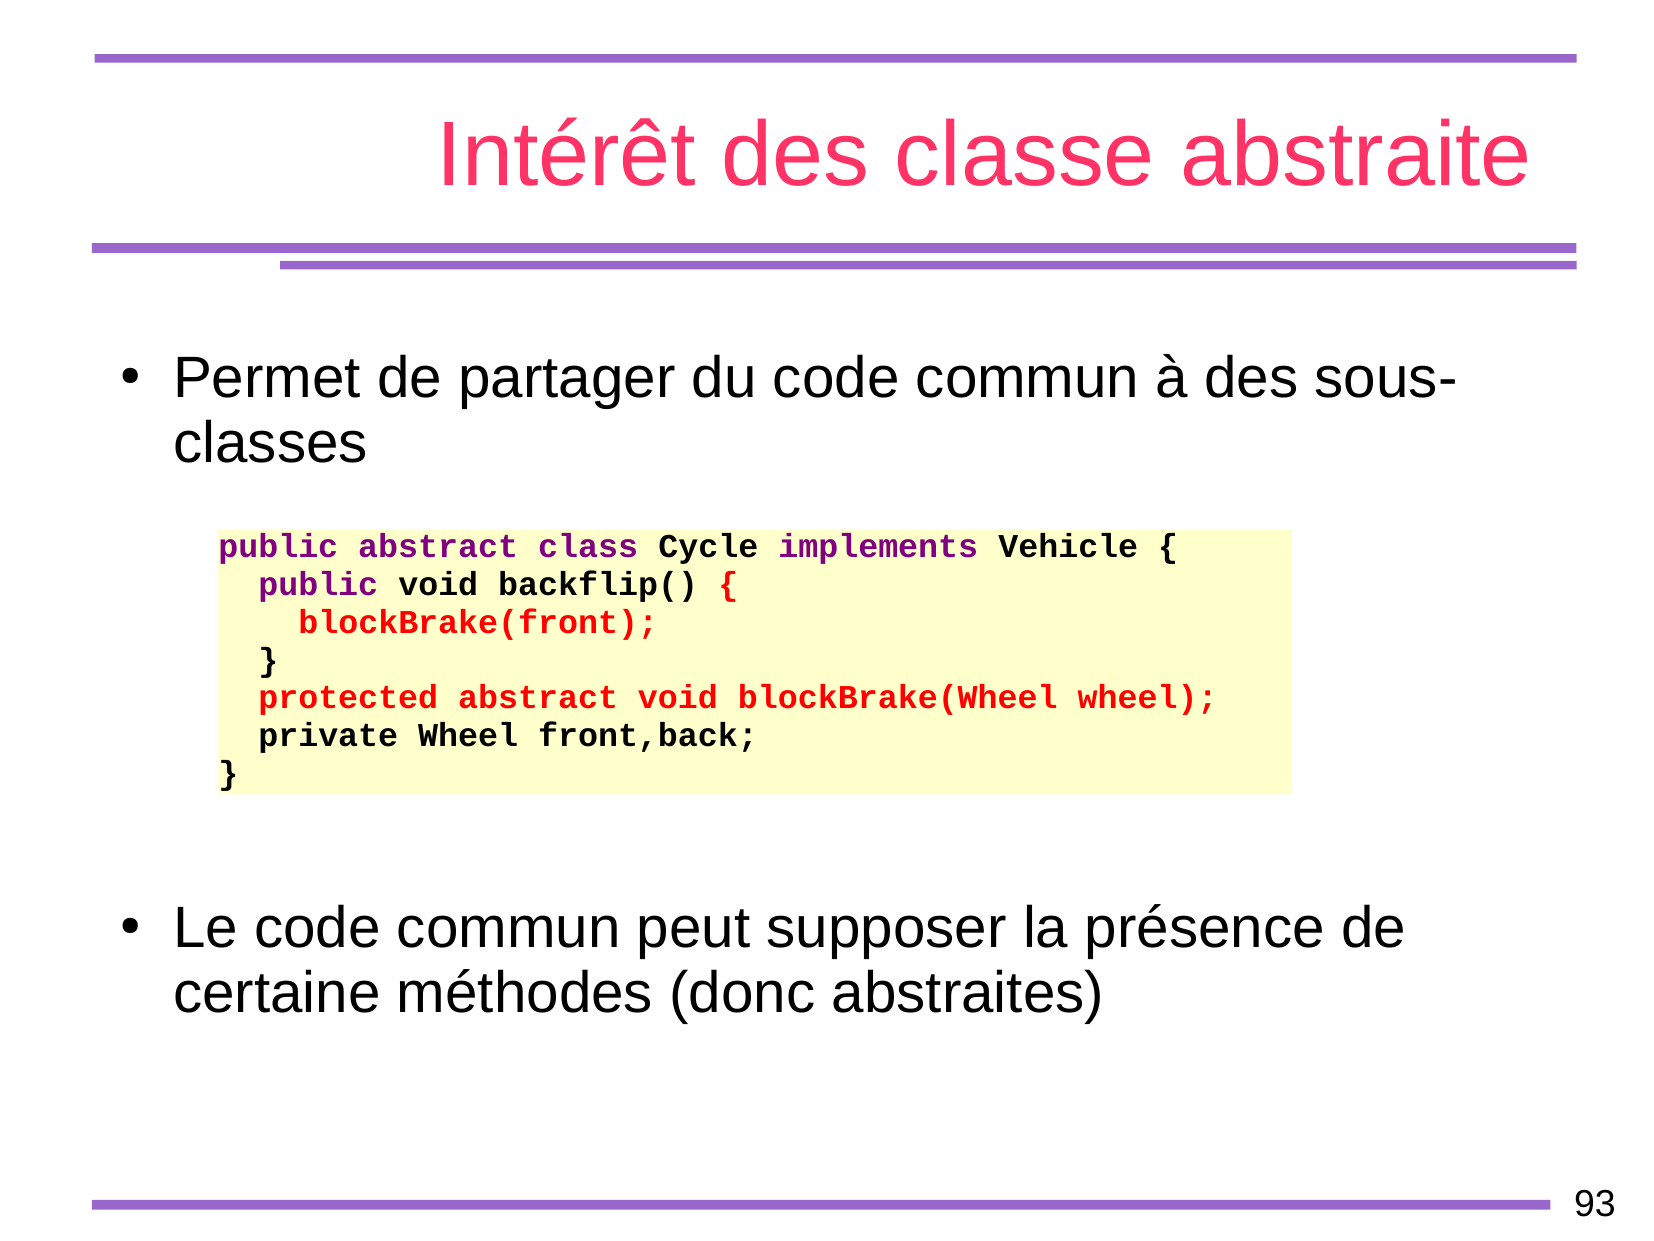

# Intérêt des classe abstraite
Permet de partager du code commun à des sous-classes
Le code commun peut supposer la présence de certaine méthodes (donc abstraites)
public abstract class Cycle implements Vehicle {
 public void backflip() {
 blockBrake(front);
 }
 protected abstract void blockBrake(Wheel wheel);
 private Wheel front,back;
}